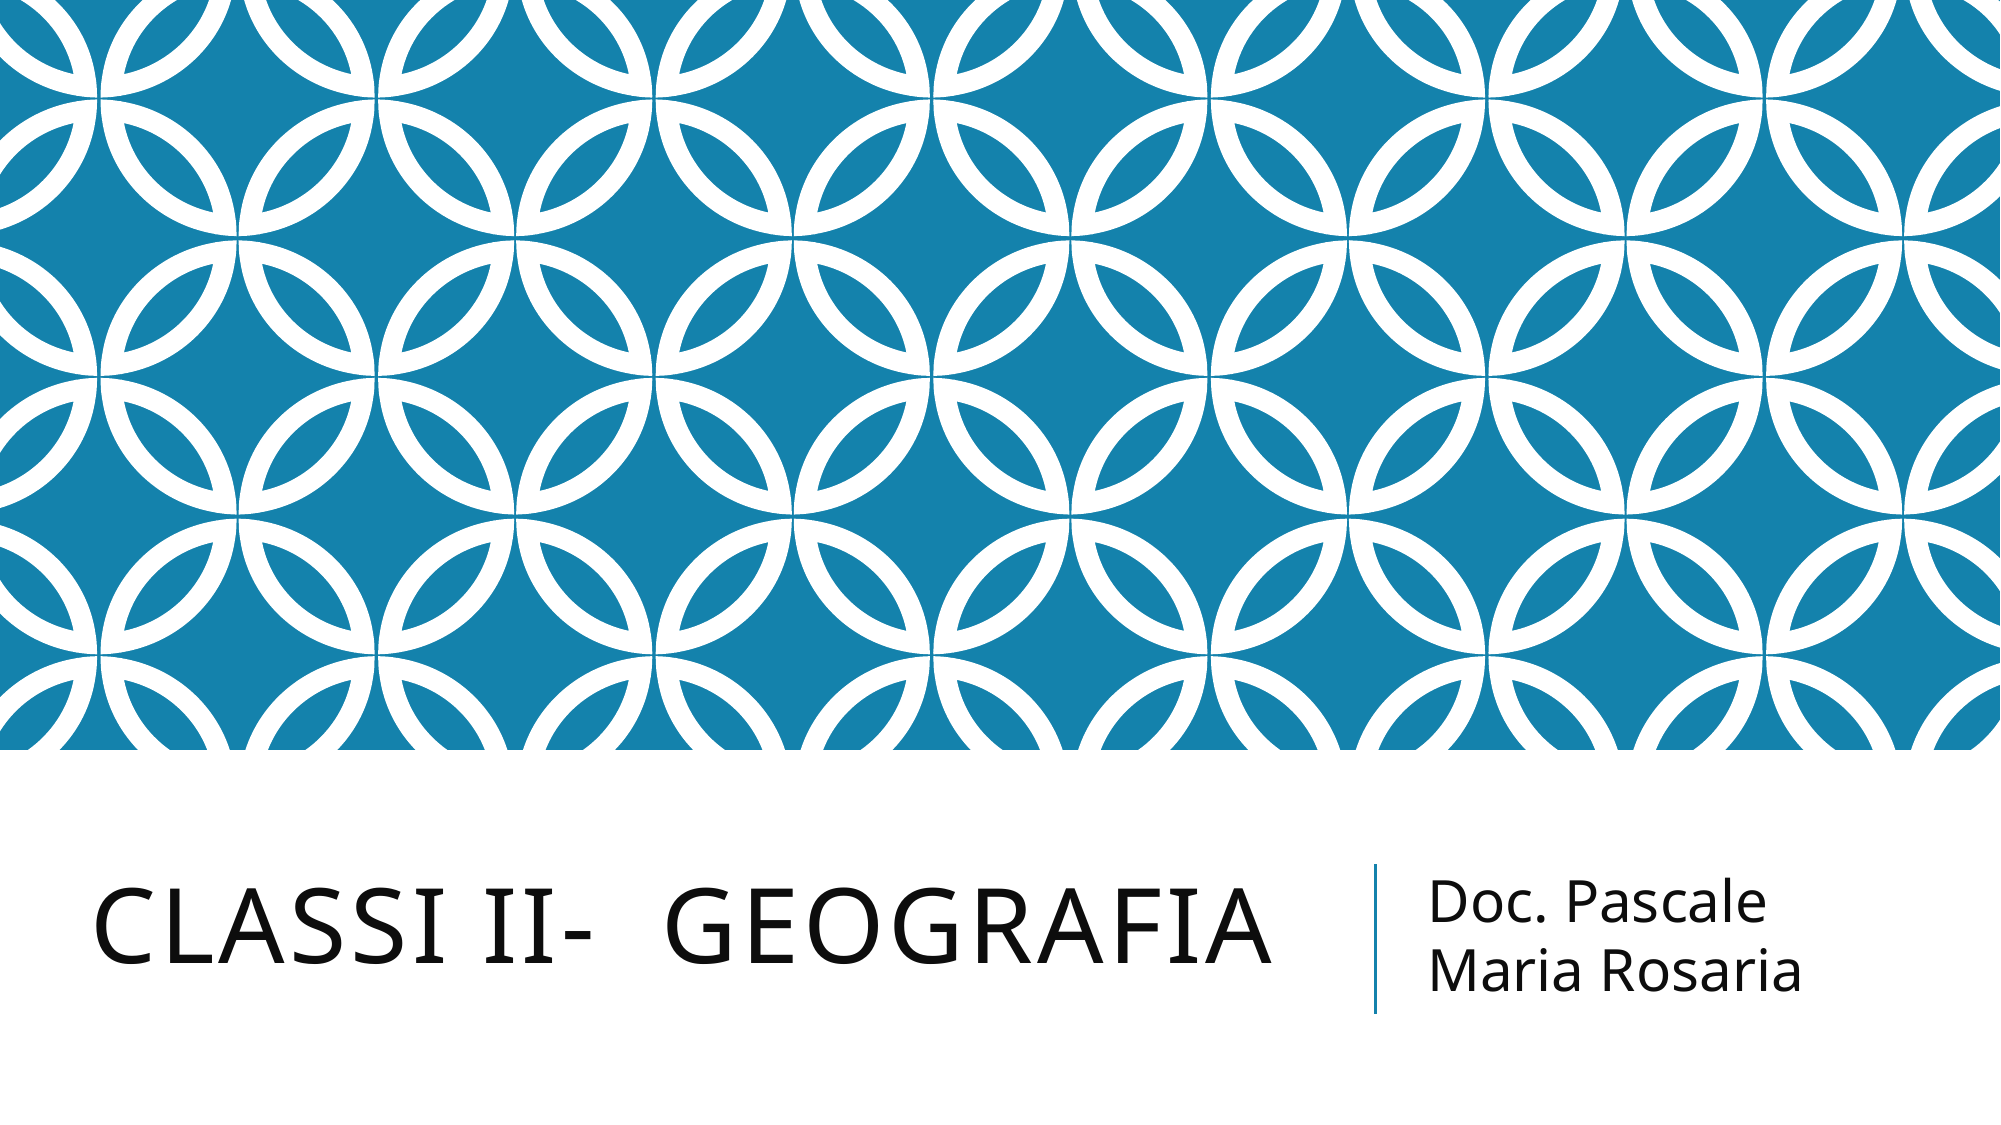

# CLASSI II- geografia
Doc. Pascale Maria Rosaria